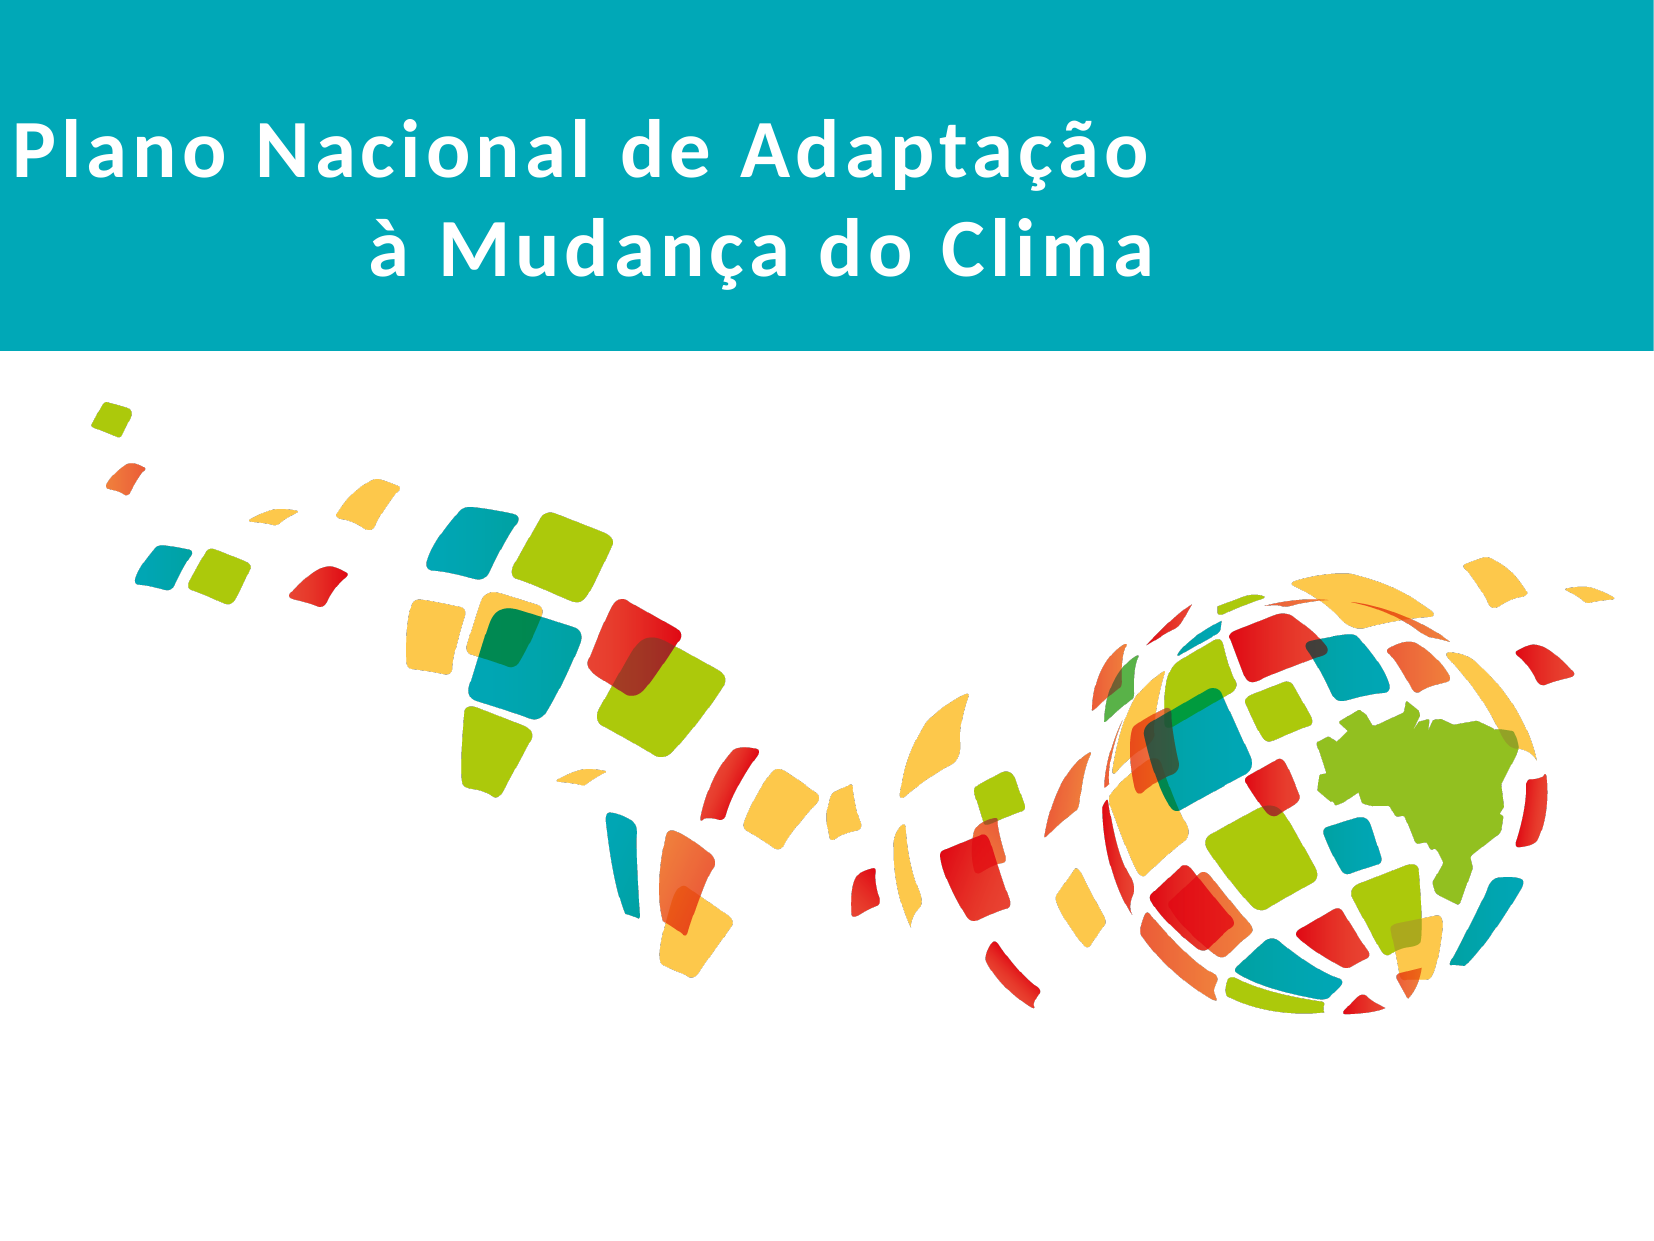

Plano Nacional de Adaptação
à Mudança do Clima